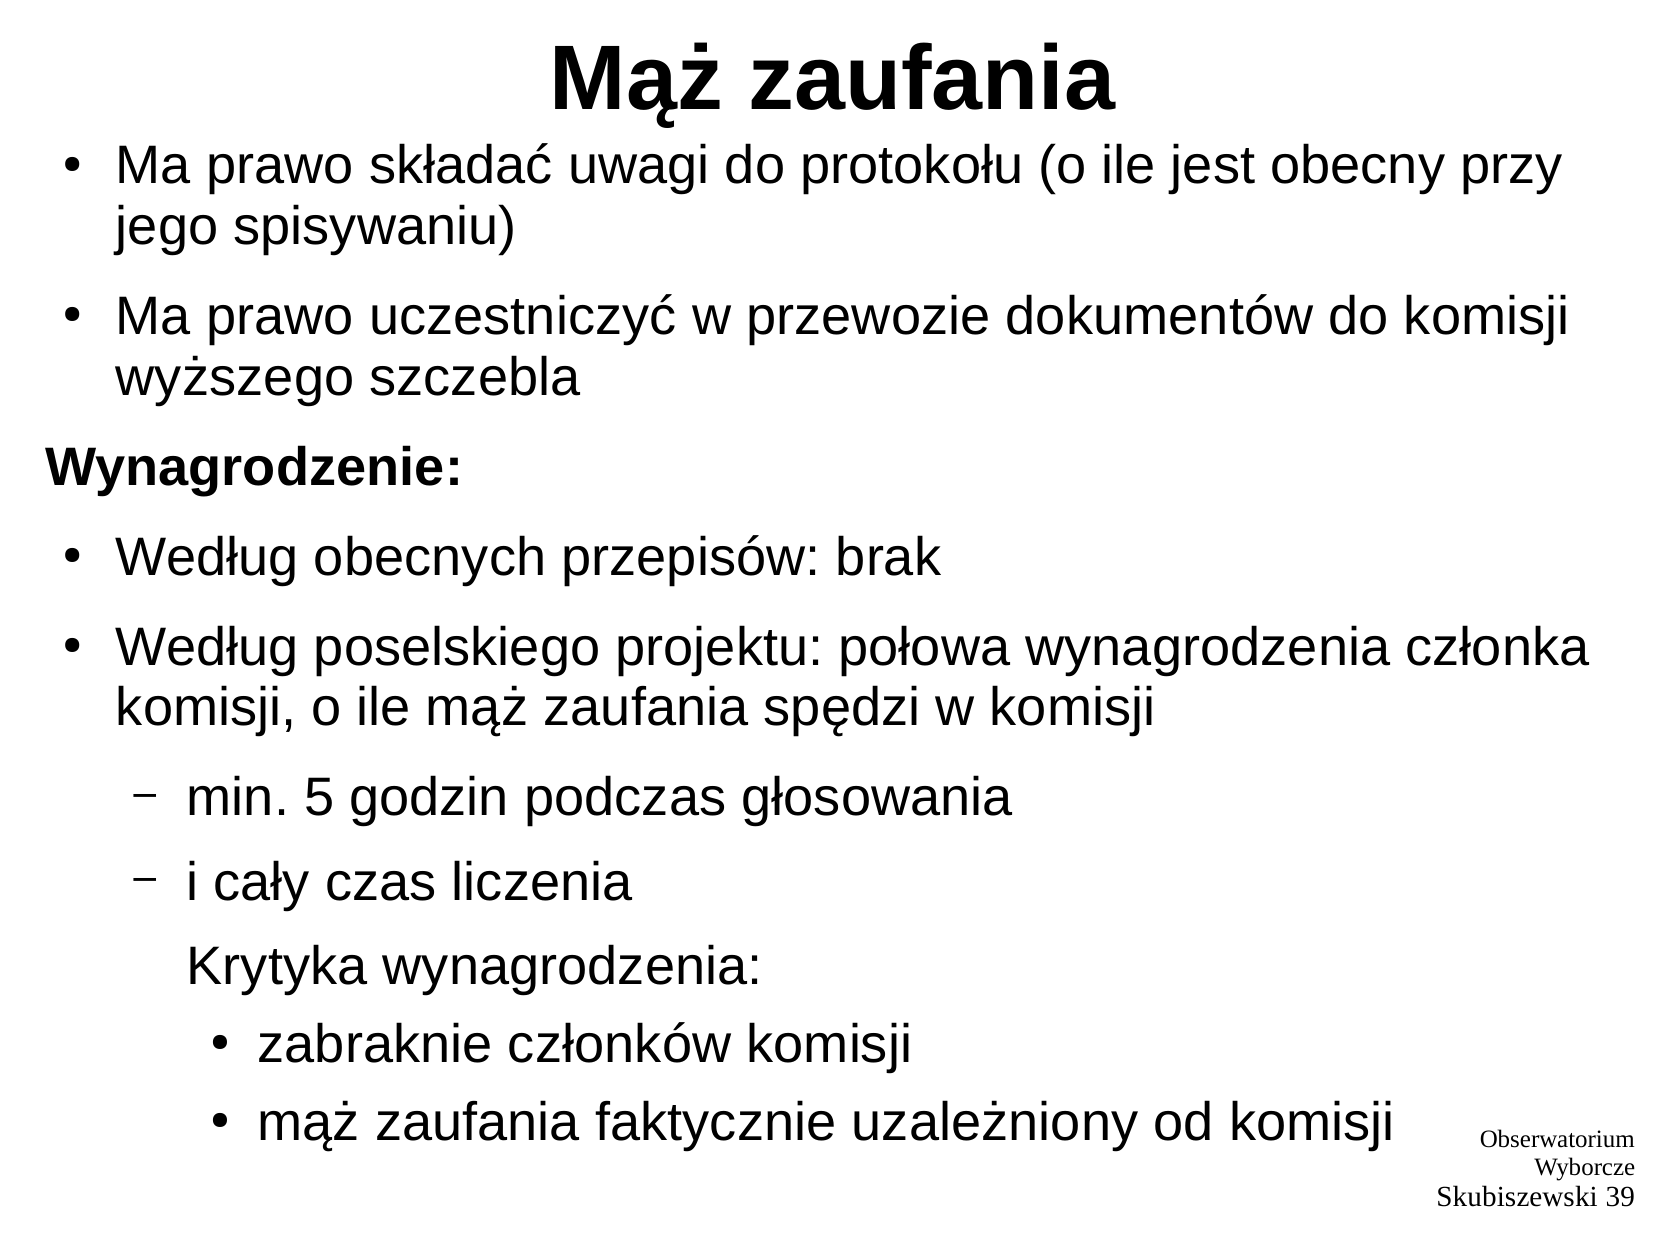

# Mąż zaufania
Ma prawo składać uwagi do protokołu (o ile jest obecny przy jego spisywaniu)
Ma prawo uczestniczyć w przewozie dokumentów do komisji wyższego szczebla
Wynagrodzenie:
Według obecnych przepisów: brak
Według poselskiego projektu: połowa wynagrodzenia członka komisji, o ile mąż zaufania spędzi w komisji
min. 5 godzin podczas głosowania
i cały czas liczenia
Krytyka wynagrodzenia:
zabraknie członków komisji
mąż zaufania faktycznie uzależniony od komisji
39